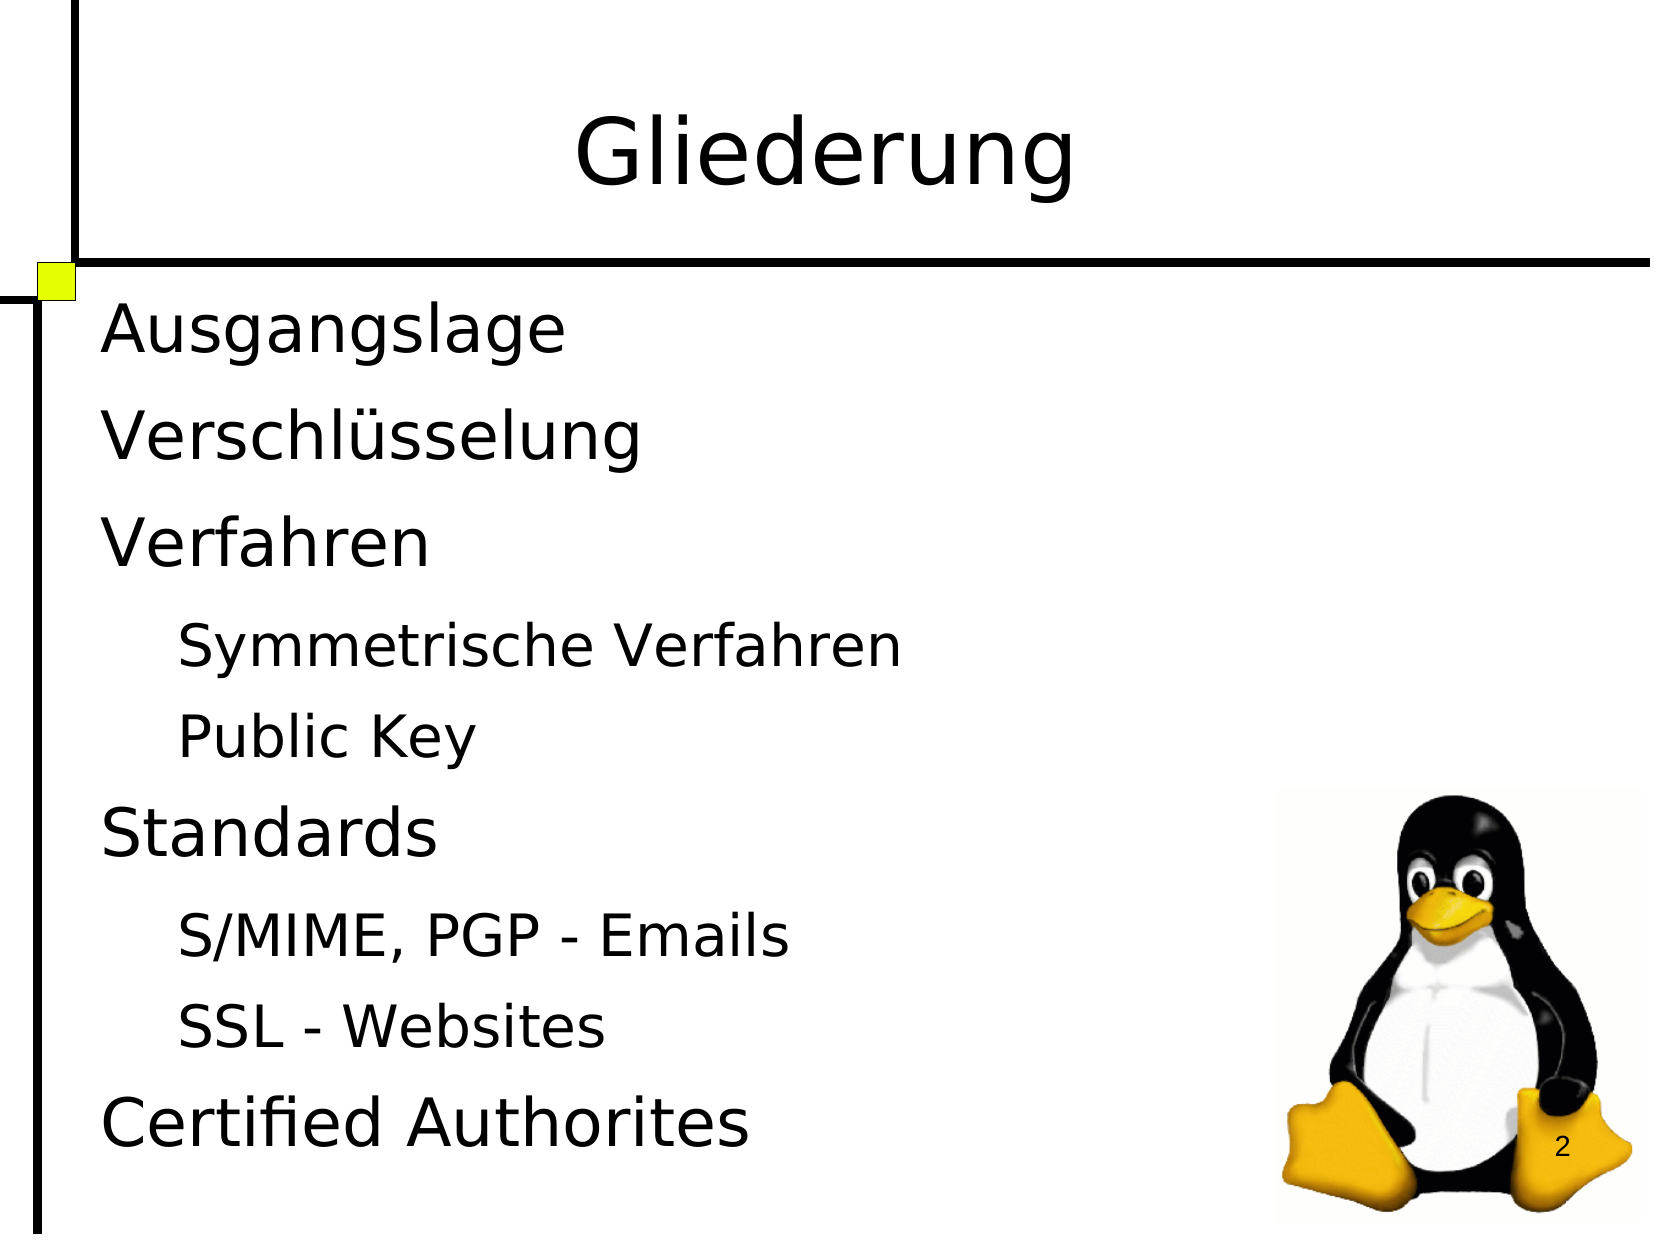

# Gliederung
Ausgangslage
Verschlüsselung
Verfahren
Symmetrische Verfahren
Public Key
Standards
S/MIME, PGP - Emails
SSL - Websites
Certified Authorites
2